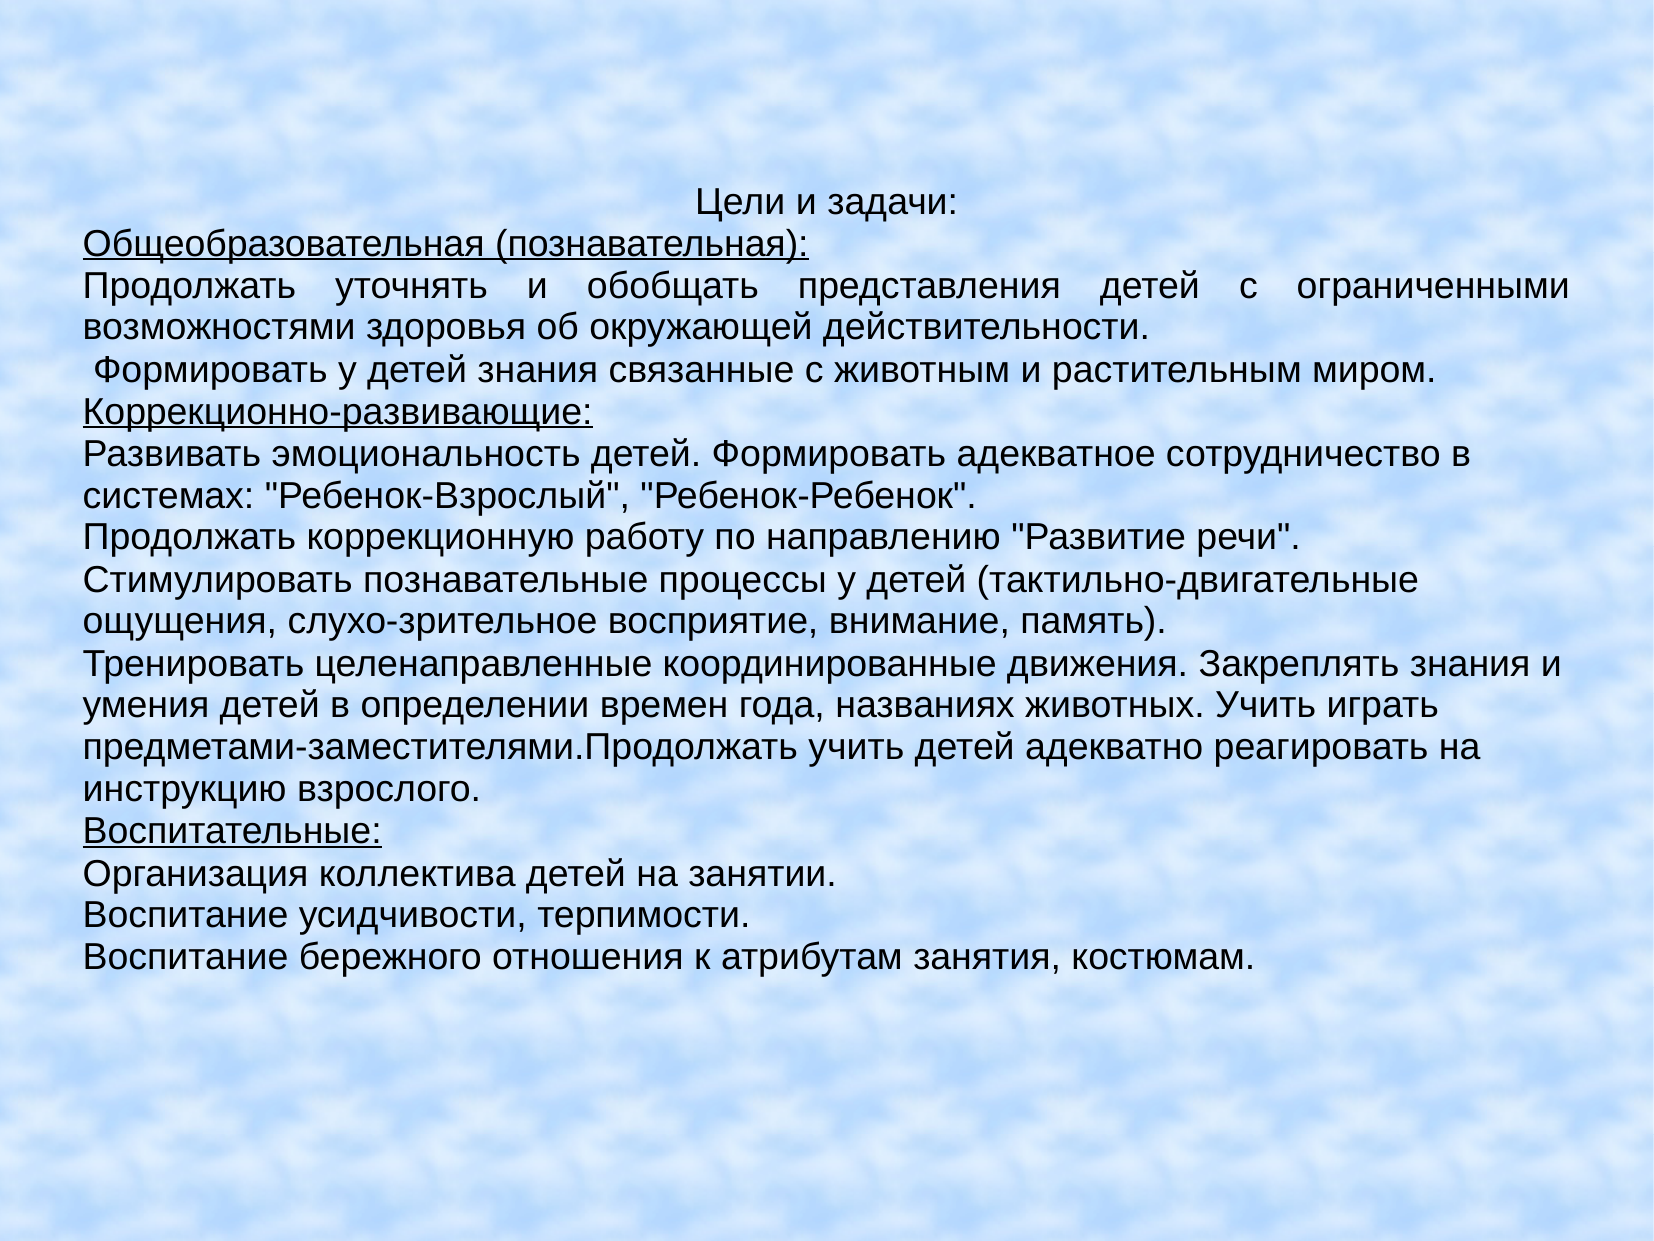

# Цели и задачи:
Общеобразовательная (познавательная):
Продолжать уточнять и обобщать представления детей с ограниченными возможностями здоровья об окружающей действительности.
 Формировать у детей знания связанные с животным и растительным миром.
Коррекционно-развивающие:
Развивать эмоциональность детей. Формировать адекватное сотрудничество в системах: "Ребенок-Взрослый", "Ребенок-Ребенок".
Продолжать коррекционную работу по направлению "Развитие речи". Стимулировать познавательные процессы у детей (тактильно-двигательные ощущения, слухо-зрительное восприятие, внимание, память).
Тренировать целенаправленные координированные движения. Закреплять знания и умения детей в определении времен года, названиях животных. Учить играть предметами-заместителями.Продолжать учить детей адекватно реагировать на инструкцию взрослого.
Воспитательные:
Организация коллектива детей на занятии.
Воспитание усидчивости, терпимости.
Воспитание бережного отношения к атрибутам занятия, костюмам.